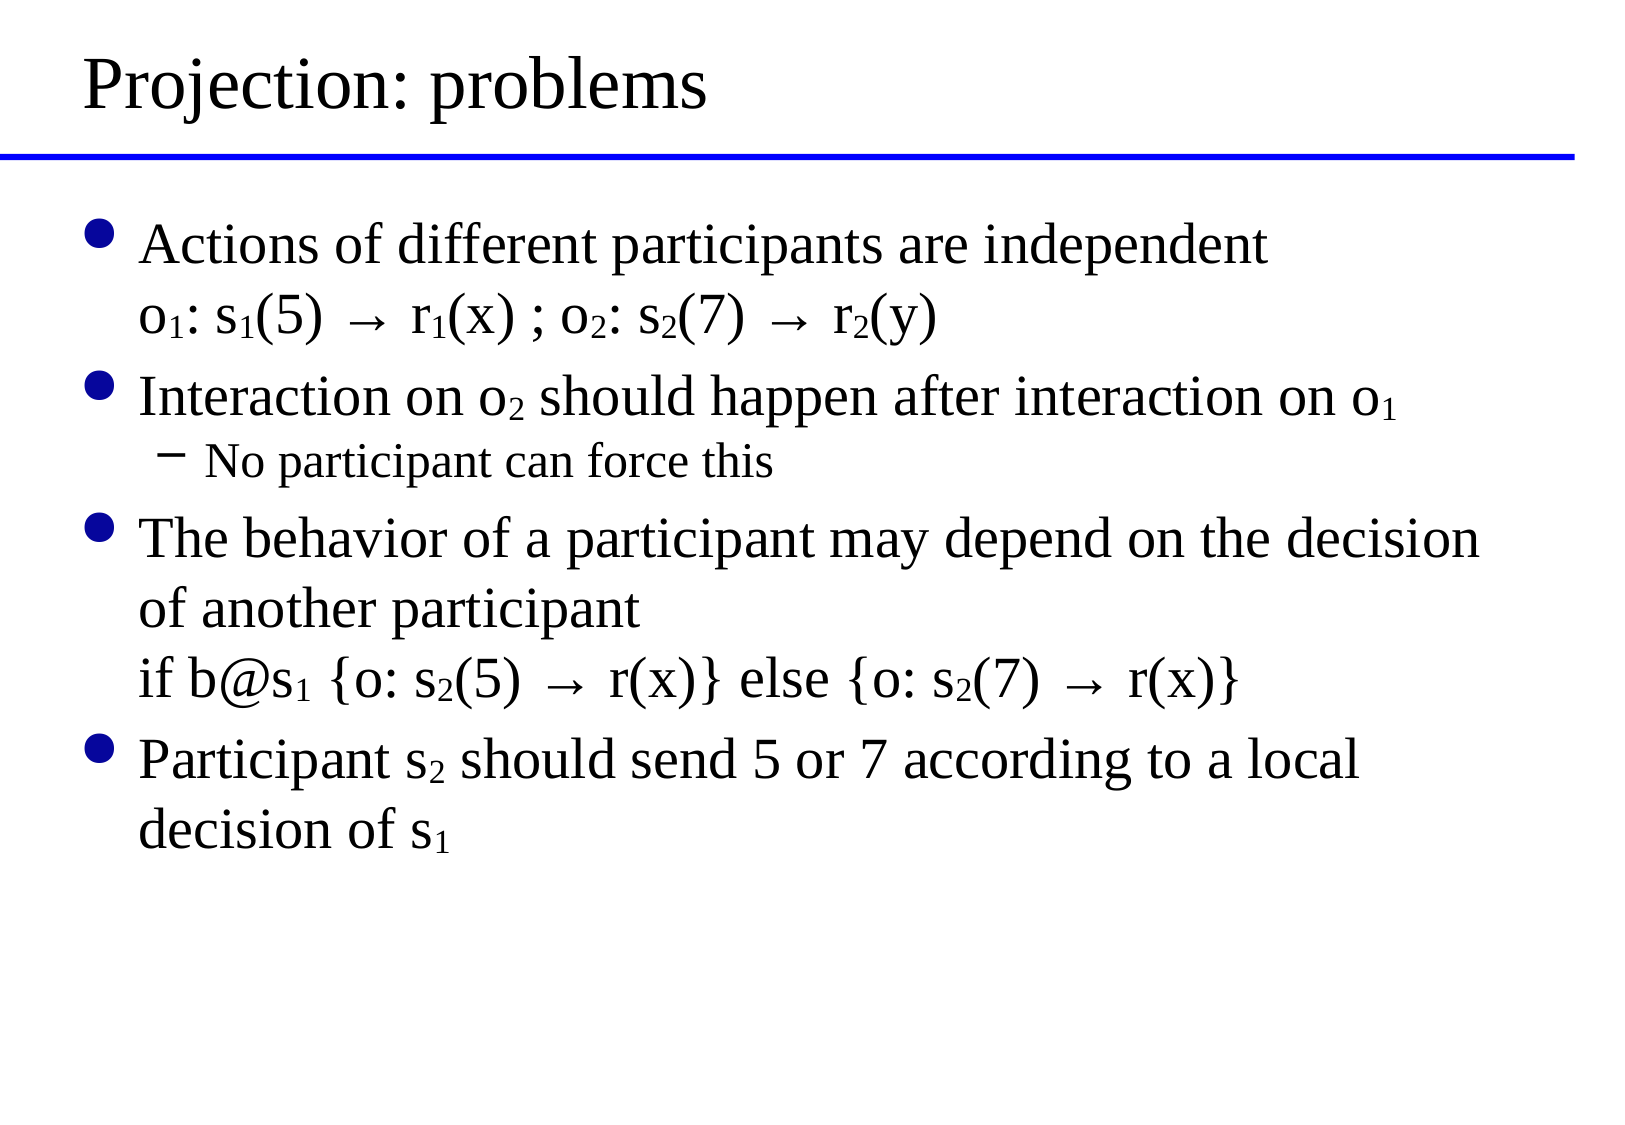

# Projection: problems
Actions of different participants are independent
o1: s1(5) → r1(x) ; o2: s2(7) → r2(y)
Interaction on o2 should happen after interaction on o1
No participant can force this
The behavior of a participant may depend on the decision of another participant
if b@s1 {o: s2(5) → r(x)} else {o: s2(7) → r(x)}
Participant s2 should send 5 or 7 according to a local decision of s1